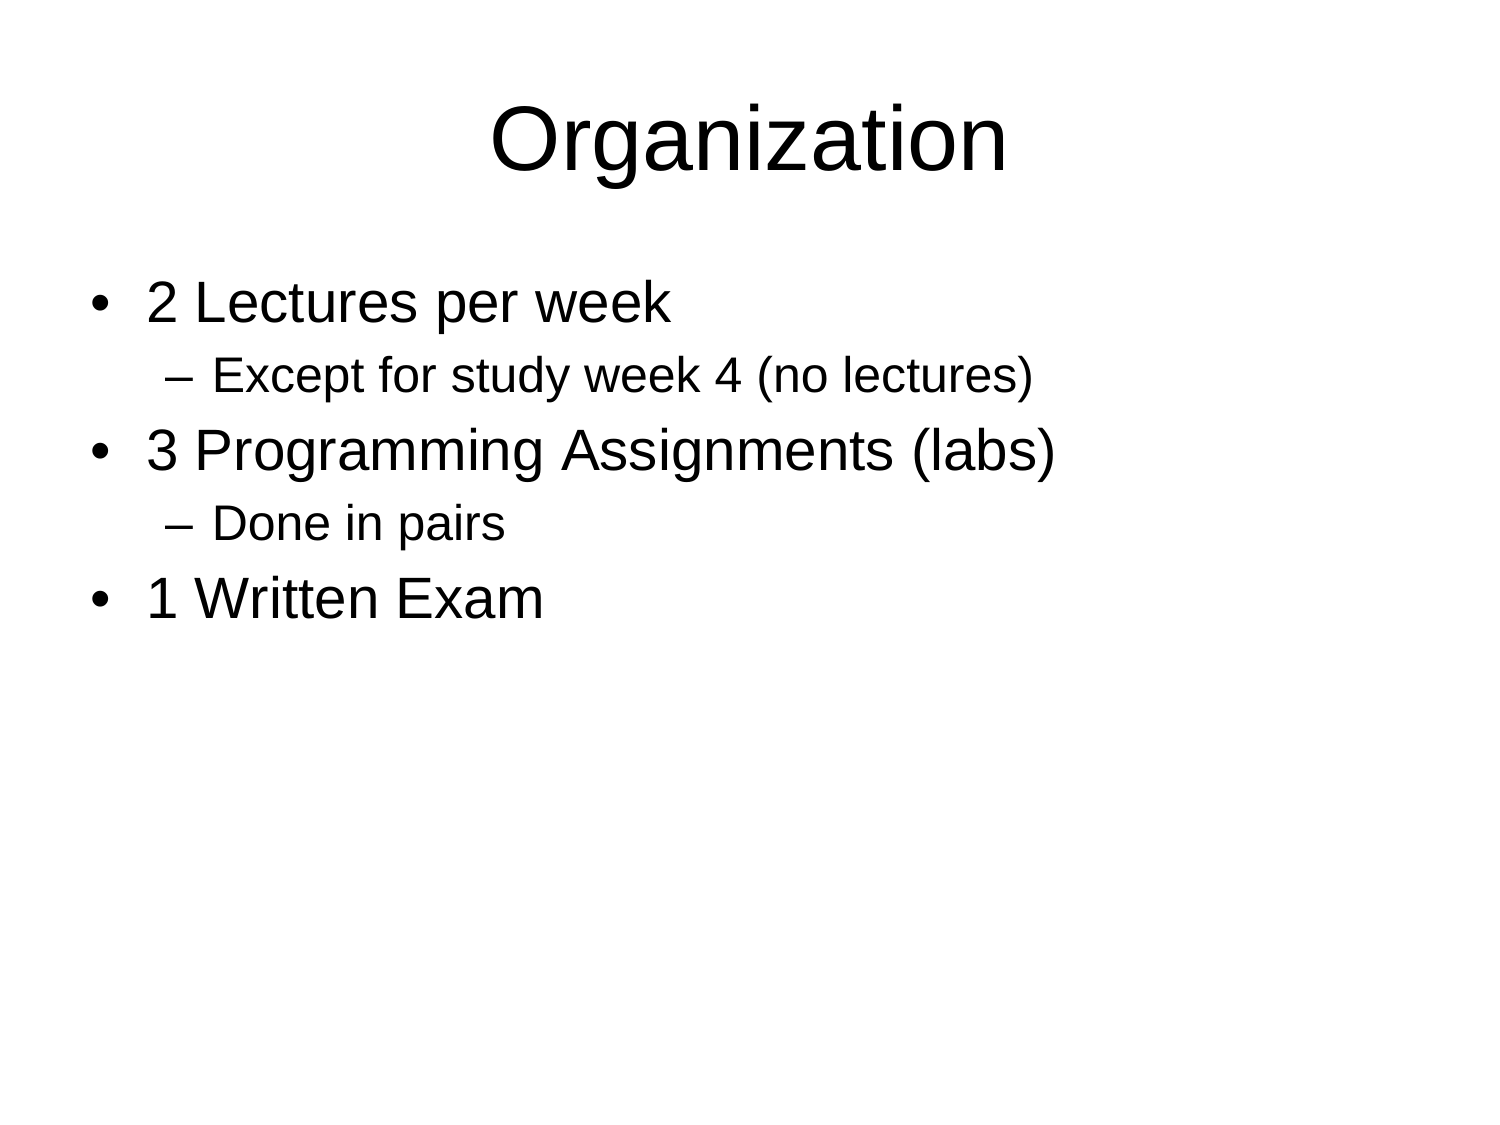

# Organization
2 Lectures per week
Except for study week 4 (no lectures)
3 Programming Assignments (labs)
Done in pairs
1 Written Exam